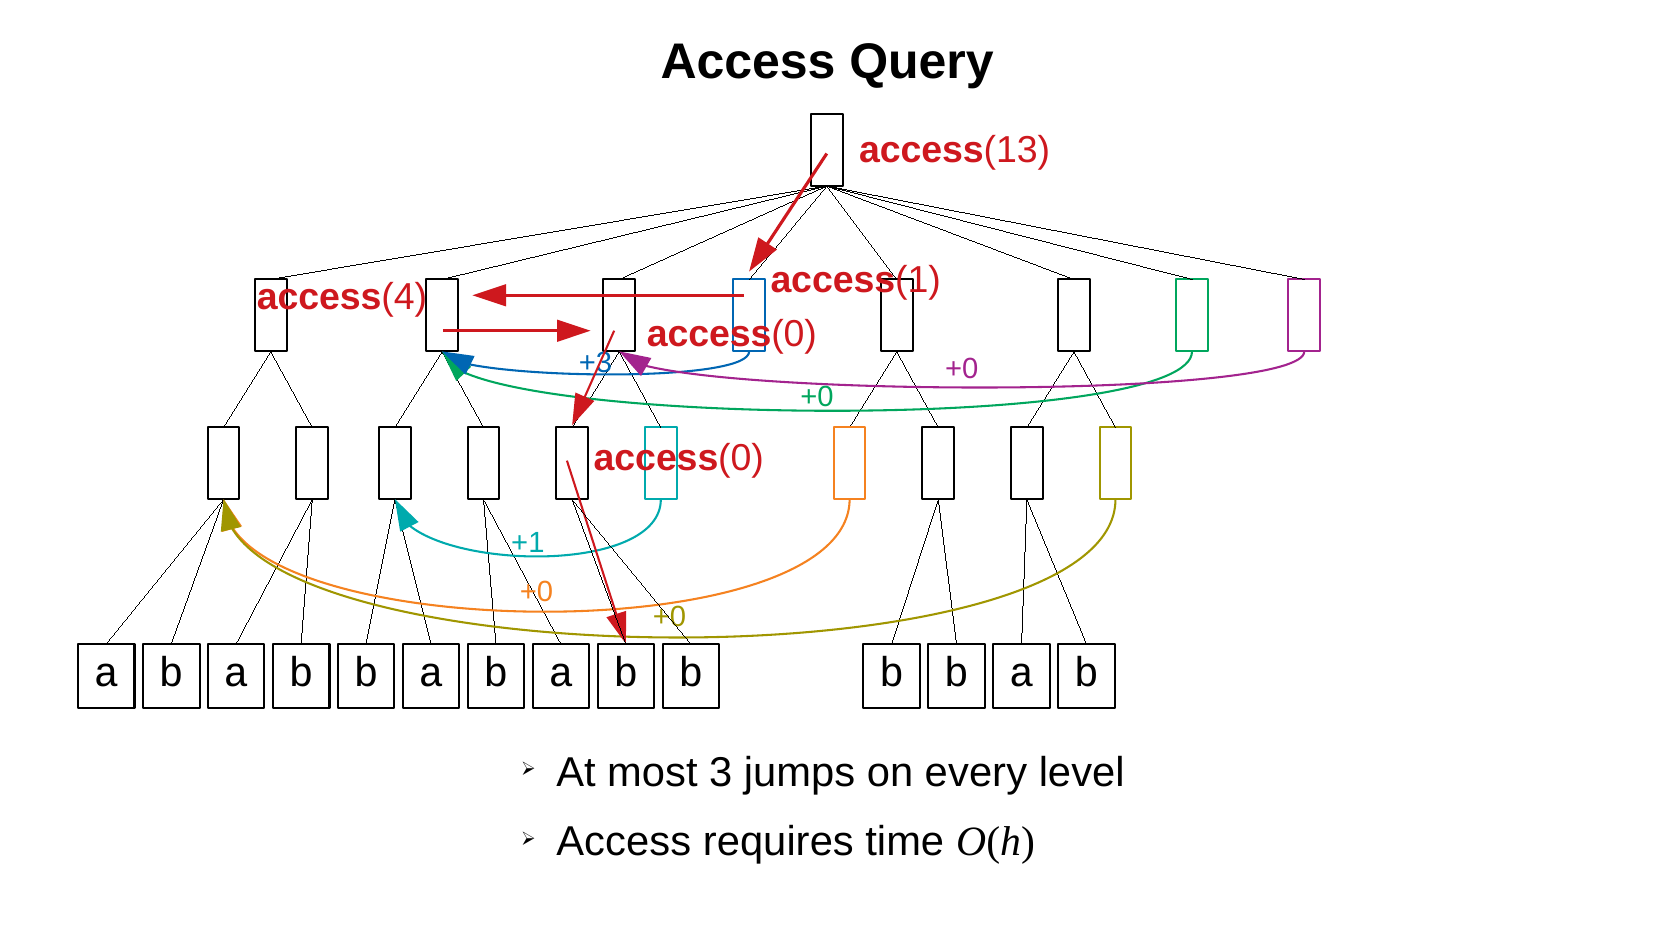

Access Query
access(13)
access(1)
access(4)
access(0)
access(0)
a
a
b
b
b
b
b
b
b
a
a
b
b
a
At most 3 jumps on every level
Access requires time O(h)